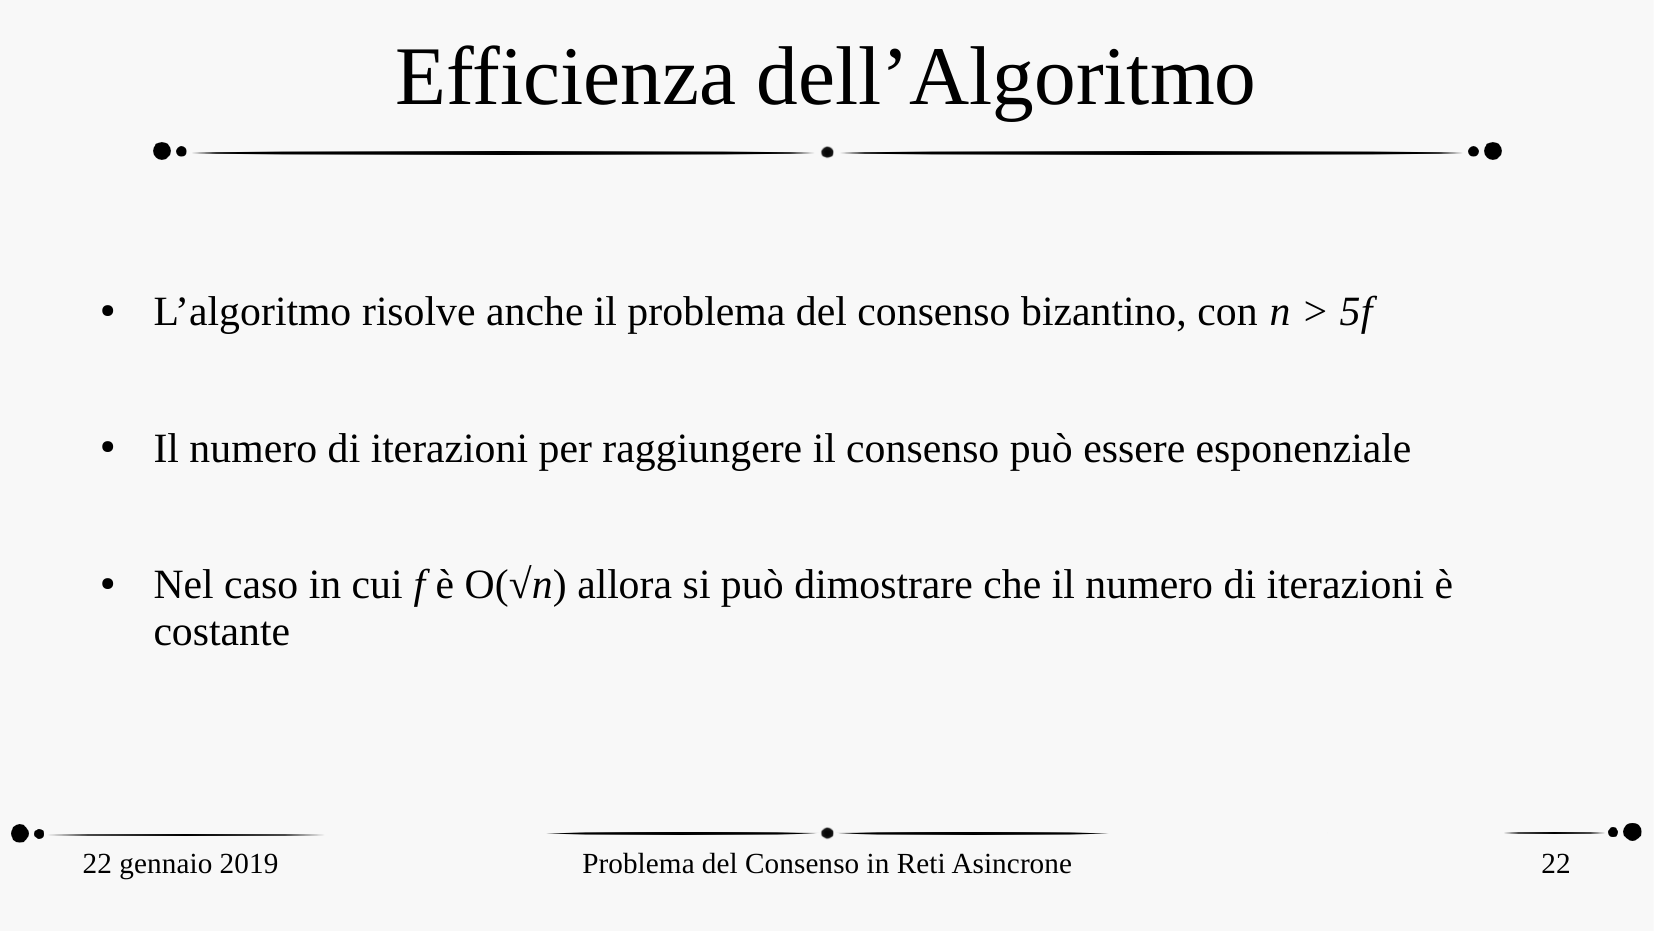

# Efficienza dell’Algoritmo
L’algoritmo risolve anche il problema del consenso bizantino, con n > 5f
Il numero di iterazioni per raggiungere il consenso può essere esponenziale
Nel caso in cui f è O(√n) allora si può dimostrare che il numero di iterazioni è costante
22 gennaio 2019
Problema del Consenso in Reti Asincrone
22